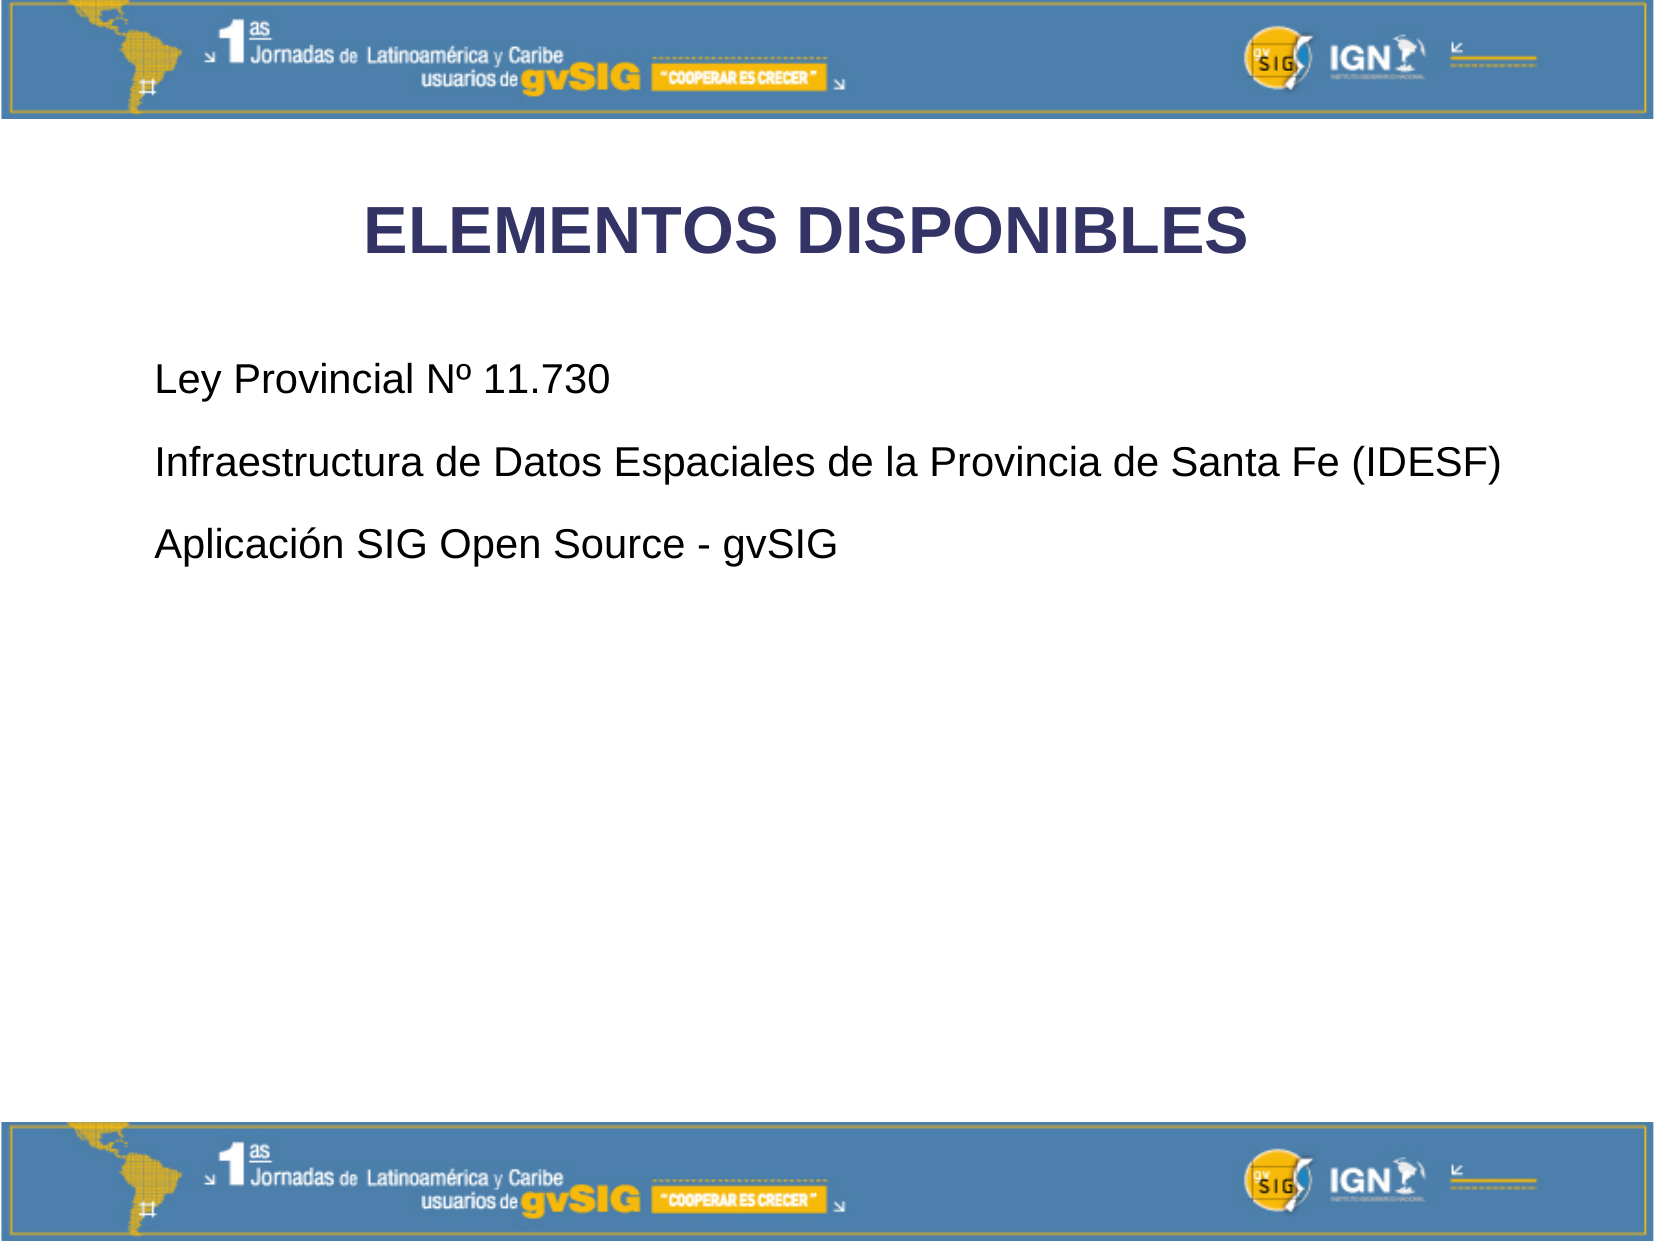

ELEMENTOS DISPONIBLES
 Ley Provincial Nº 11.730
 Infraestructura de Datos Espaciales de la Provincia de Santa Fe (IDESF)
 Aplicación SIG Open Source - gvSIG